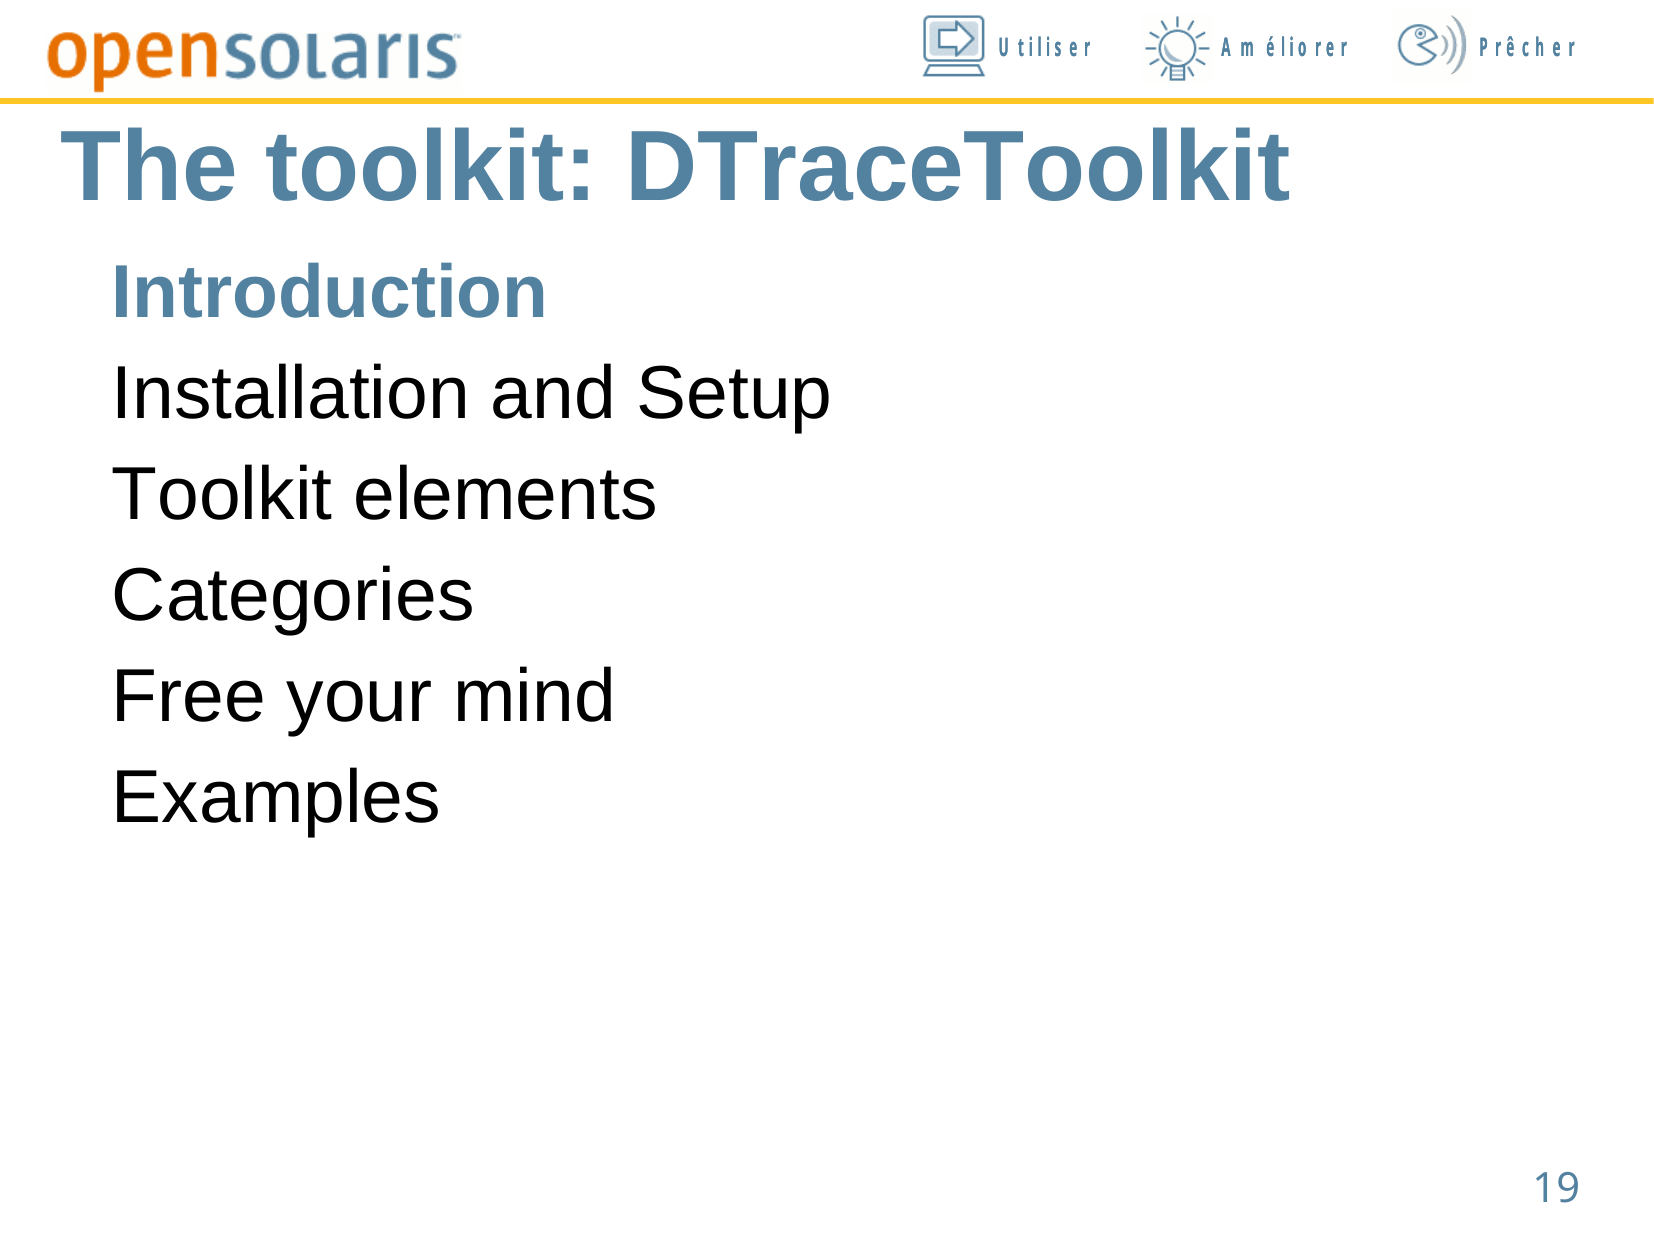

# The toolkit: DTraceToolkit
Introduction
Installation and Setup
Toolkit elements
Categories
Free your mind
Examples